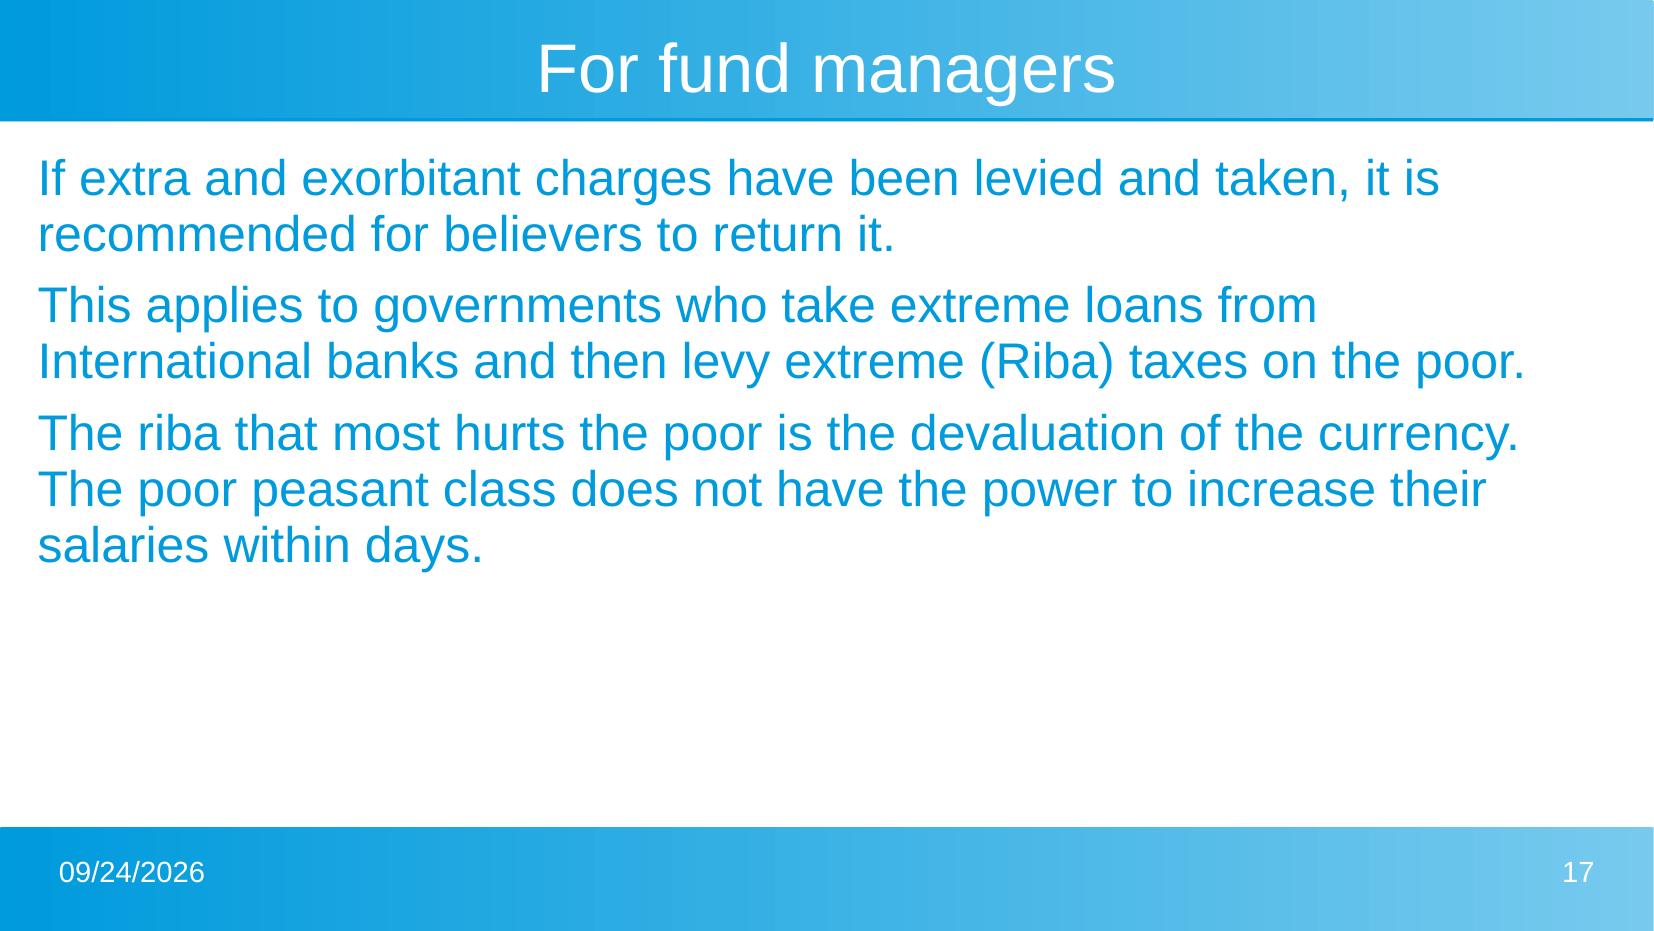

# For fund managers
If extra and exorbitant charges have been levied and taken, it is recommended for believers to return it.
This applies to governments who take extreme loans from International banks and then levy extreme (Riba) taxes on the poor.
The riba that most hurts the poor is the devaluation of the currency. The poor peasant class does not have the power to increase their salaries within days.
17